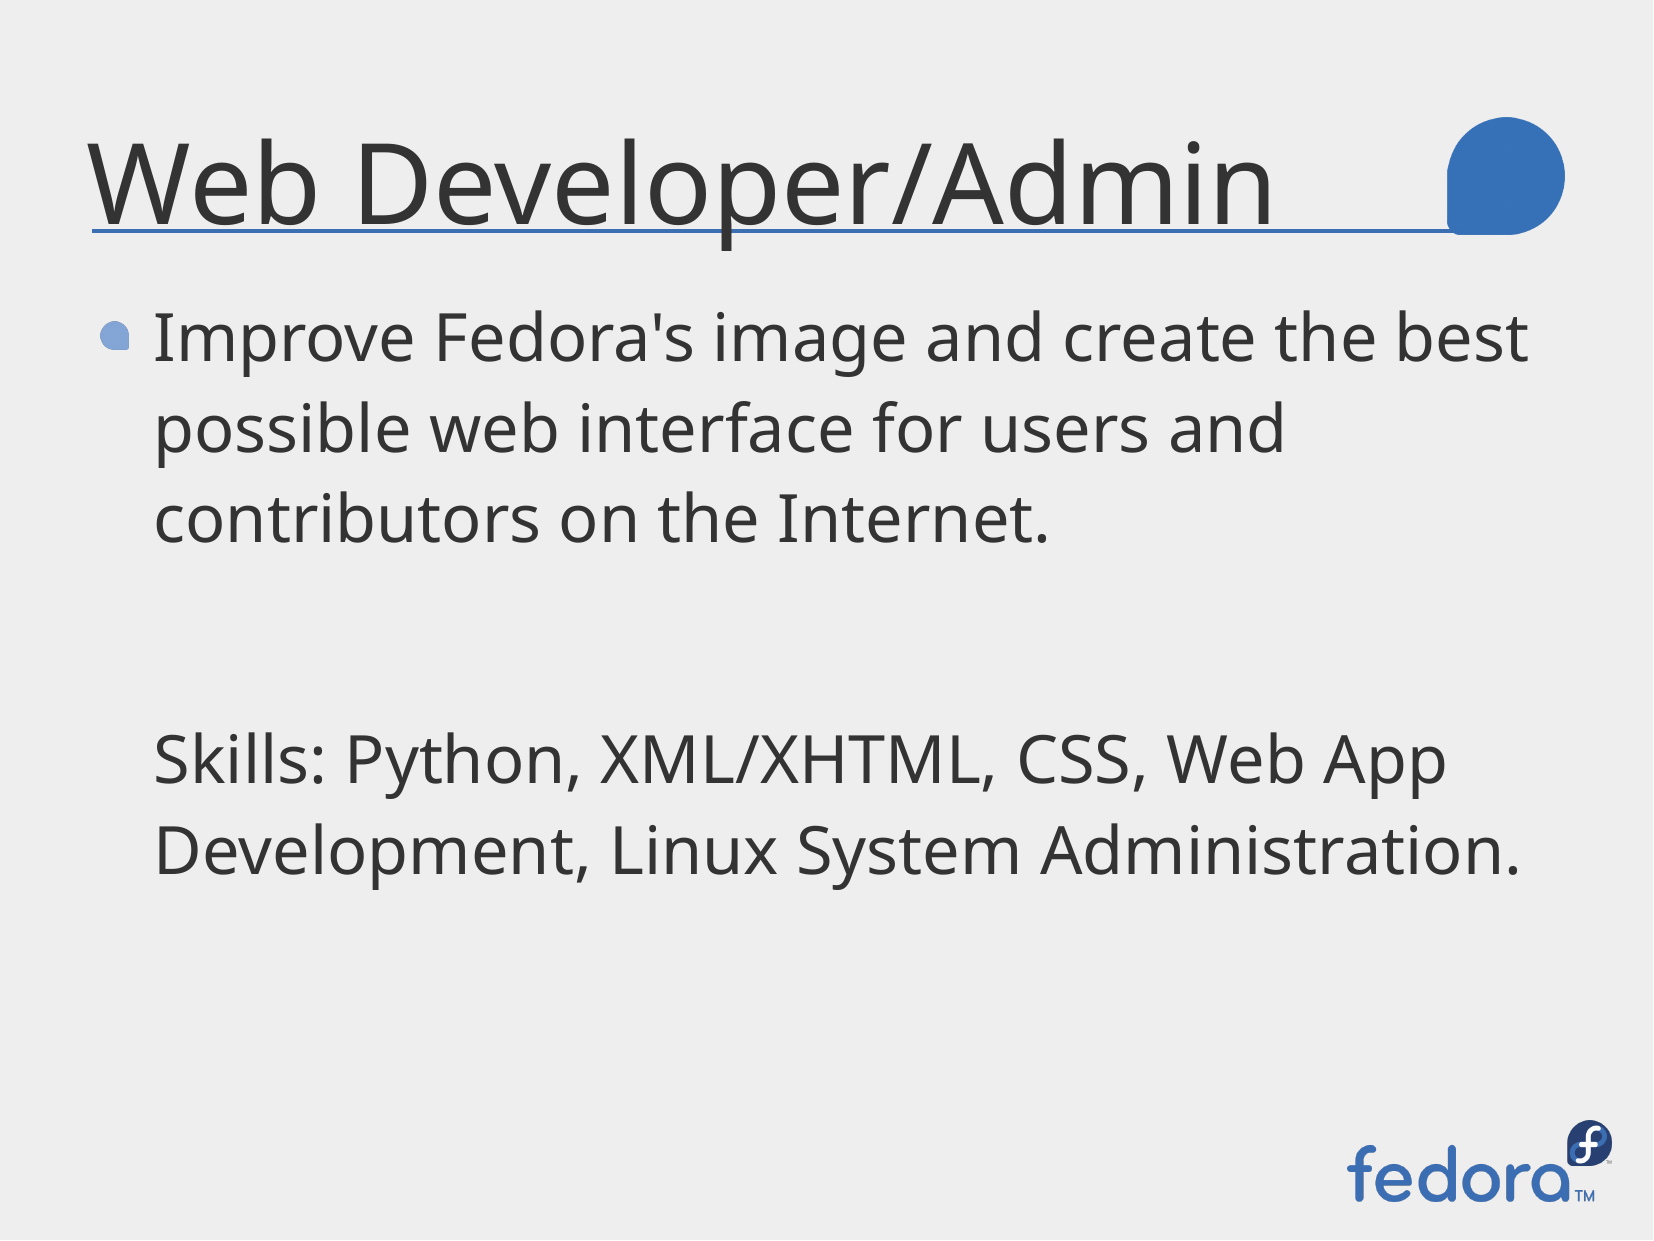

# Web Developer/Admin
Improve Fedora's image and create the best possible web interface for users and contributors on the Internet.
Skills: Python, XML/XHTML, CSS, Web App Development, Linux System Administration.